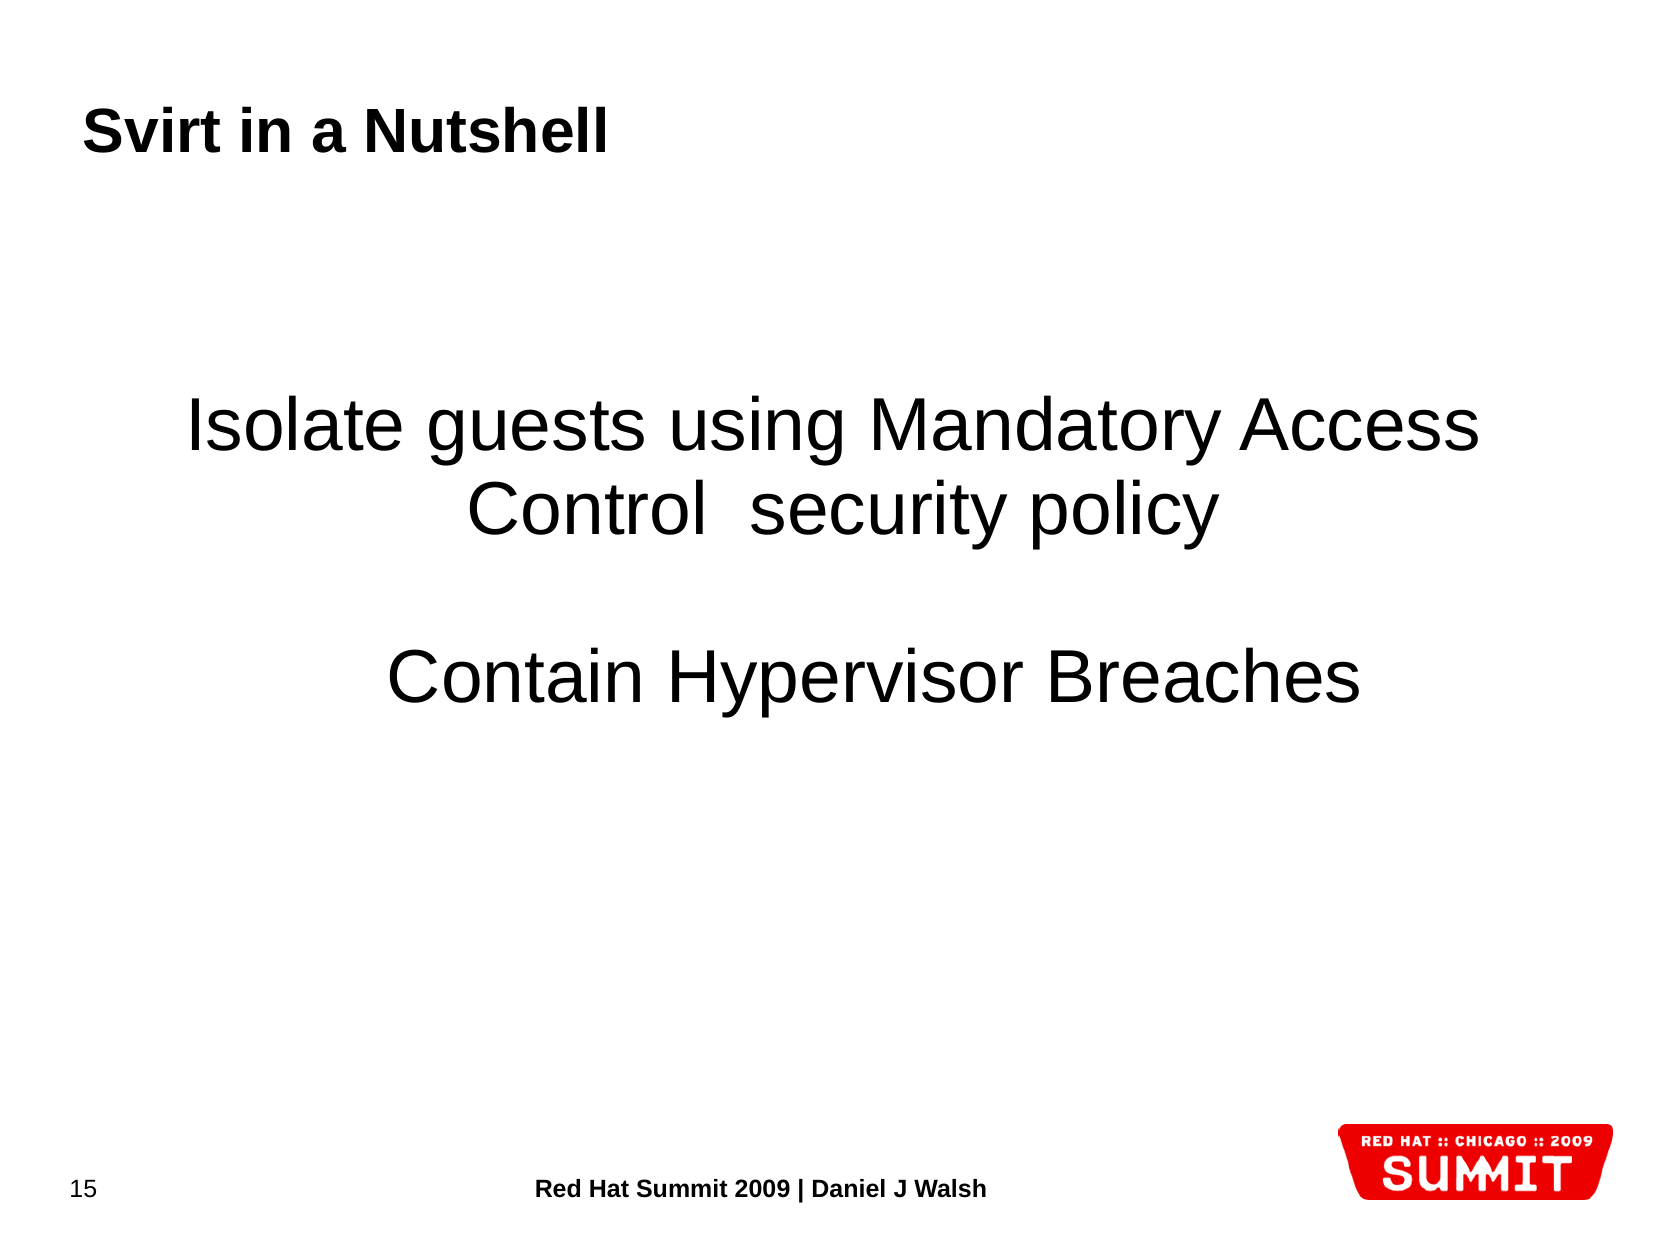

# Svirt in a Nutshell
Isolate guests using Mandatory Access
Control security policy
 Contain Hypervisor Breaches